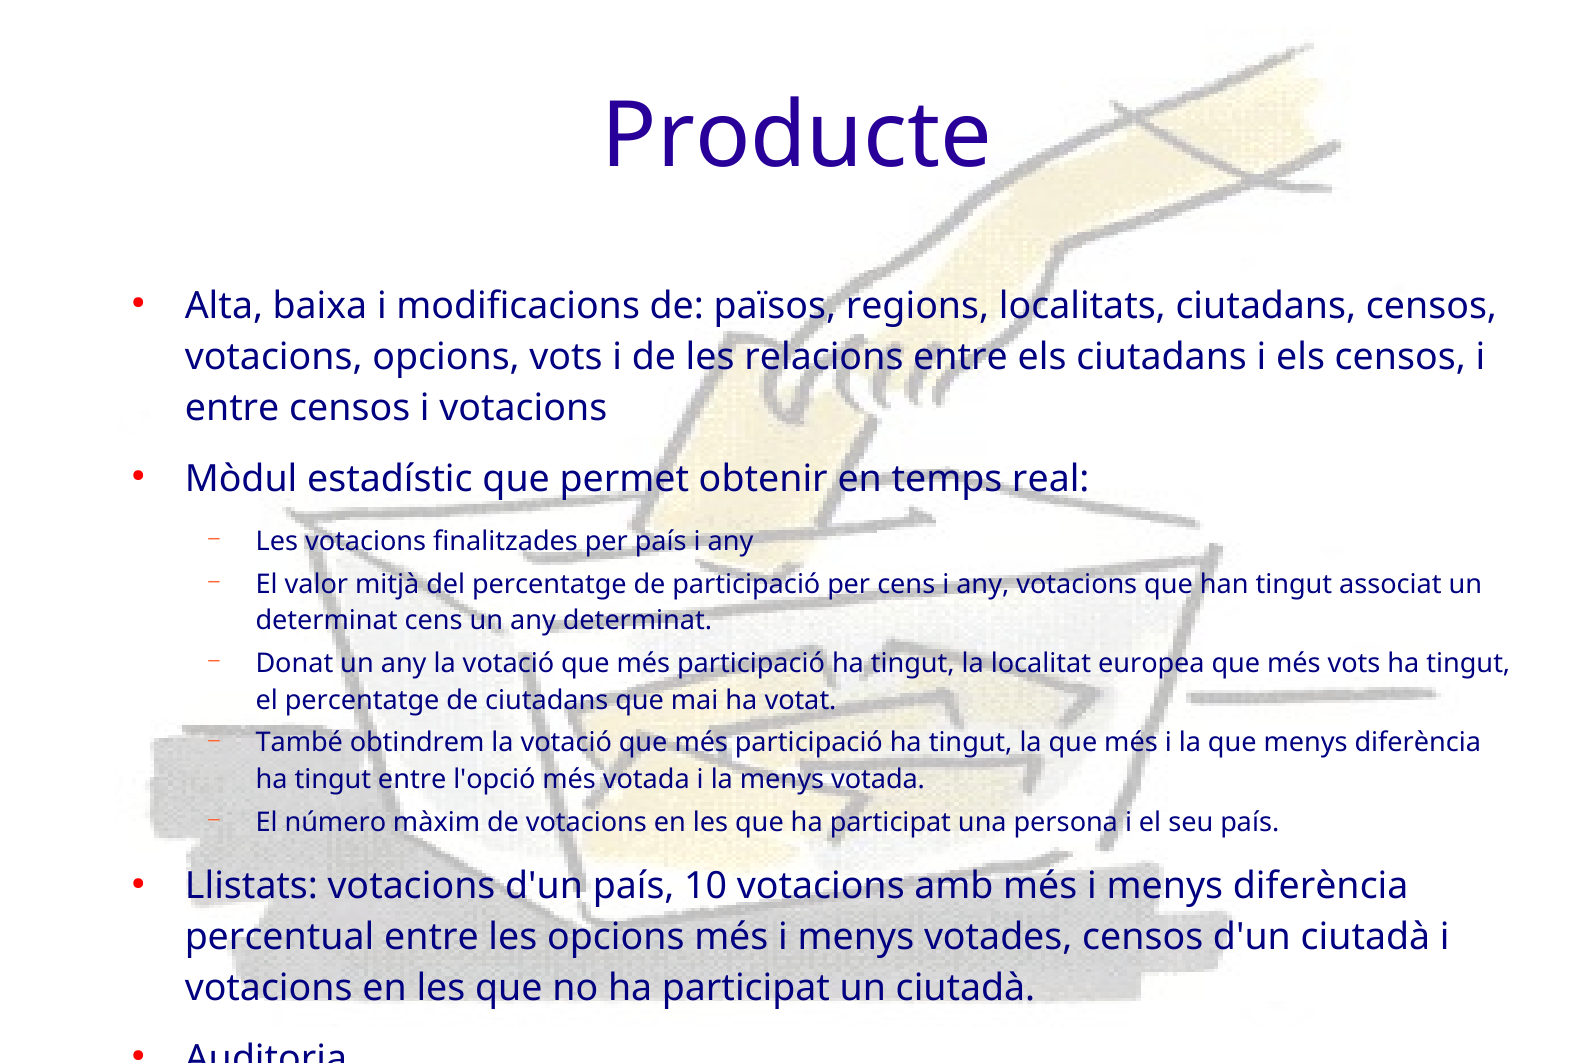

# Producte
Alta, baixa i modificacions de: països, regions, localitats, ciutadans, censos, votacions, opcions, vots i de les relacions entre els ciutadans i els censos, i entre censos i votacions
Mòdul estadístic que permet obtenir en temps real:
Les votacions finalitzades per país i any
El valor mitjà del percentatge de participació per cens i any, votacions que han tingut associat un determinat cens un any determinat.
Donat un any la votació que més participació ha tingut, la localitat europea que més vots ha tingut, el percentatge de ciutadans que mai ha votat.
També obtindrem la votació que més participació ha tingut, la que més i la que menys diferència ha tingut entre l'opció més votada i la menys votada.
El número màxim de votacions en les que ha participat una persona i el seu país.
Llistats: votacions d'un país, 10 votacions amb més i menys diferència percentual entre les opcions més i menys votades, censos d'un ciutadà i votacions en les que no ha participat un ciutadà.
Auditoria